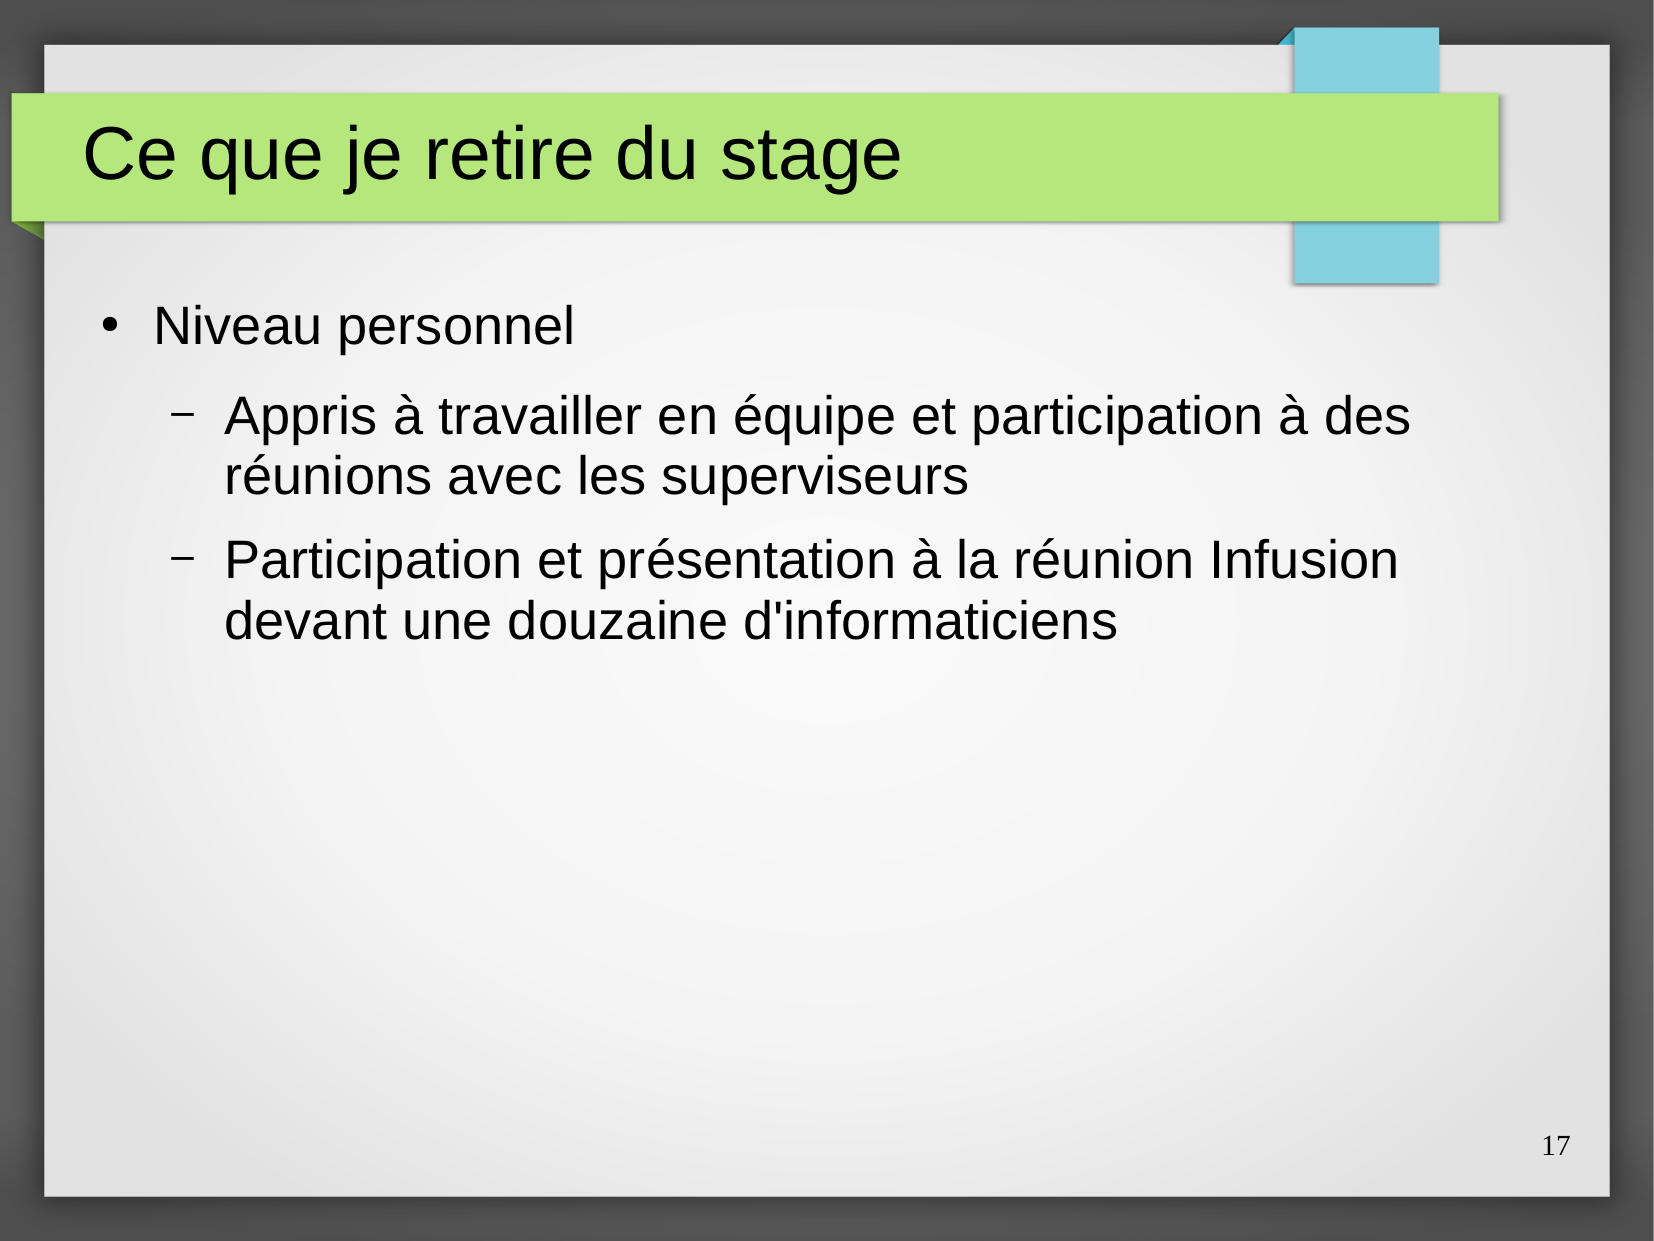

# Ce que je retire du stage
Niveau personnel
Appris à travailler en équipe et participation à des réunions avec les superviseurs
Participation et présentation à la réunion Infusion devant une douzaine d'informaticiens
17